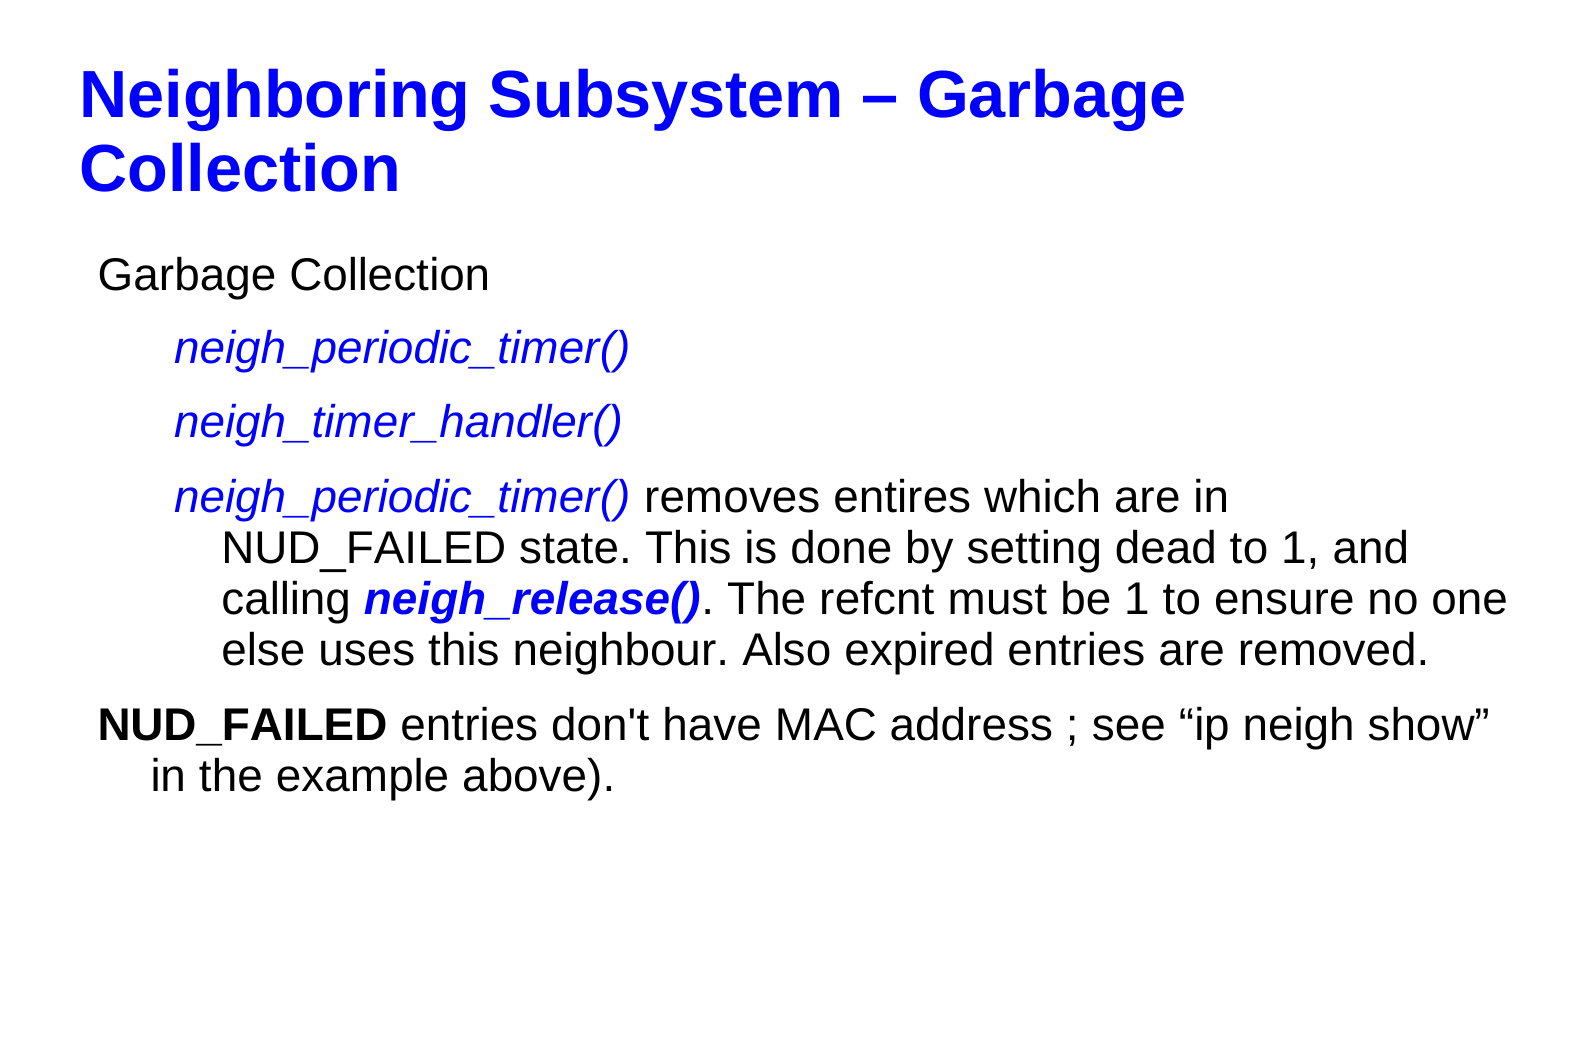

# Neighboring Subsystem – Garbage Collection
Garbage Collection
neigh_periodic_timer()
neigh_timer_handler()
neigh_periodic_timer() removes entires which are in NUD_FAILED state. This is done by setting dead to 1, and calling neigh_release(). The refcnt must be 1 to ensure no one else uses this neighbour. Also expired entries are removed.
NUD_FAILED entries don't have MAC address ; see “ip neigh show” in the example above).